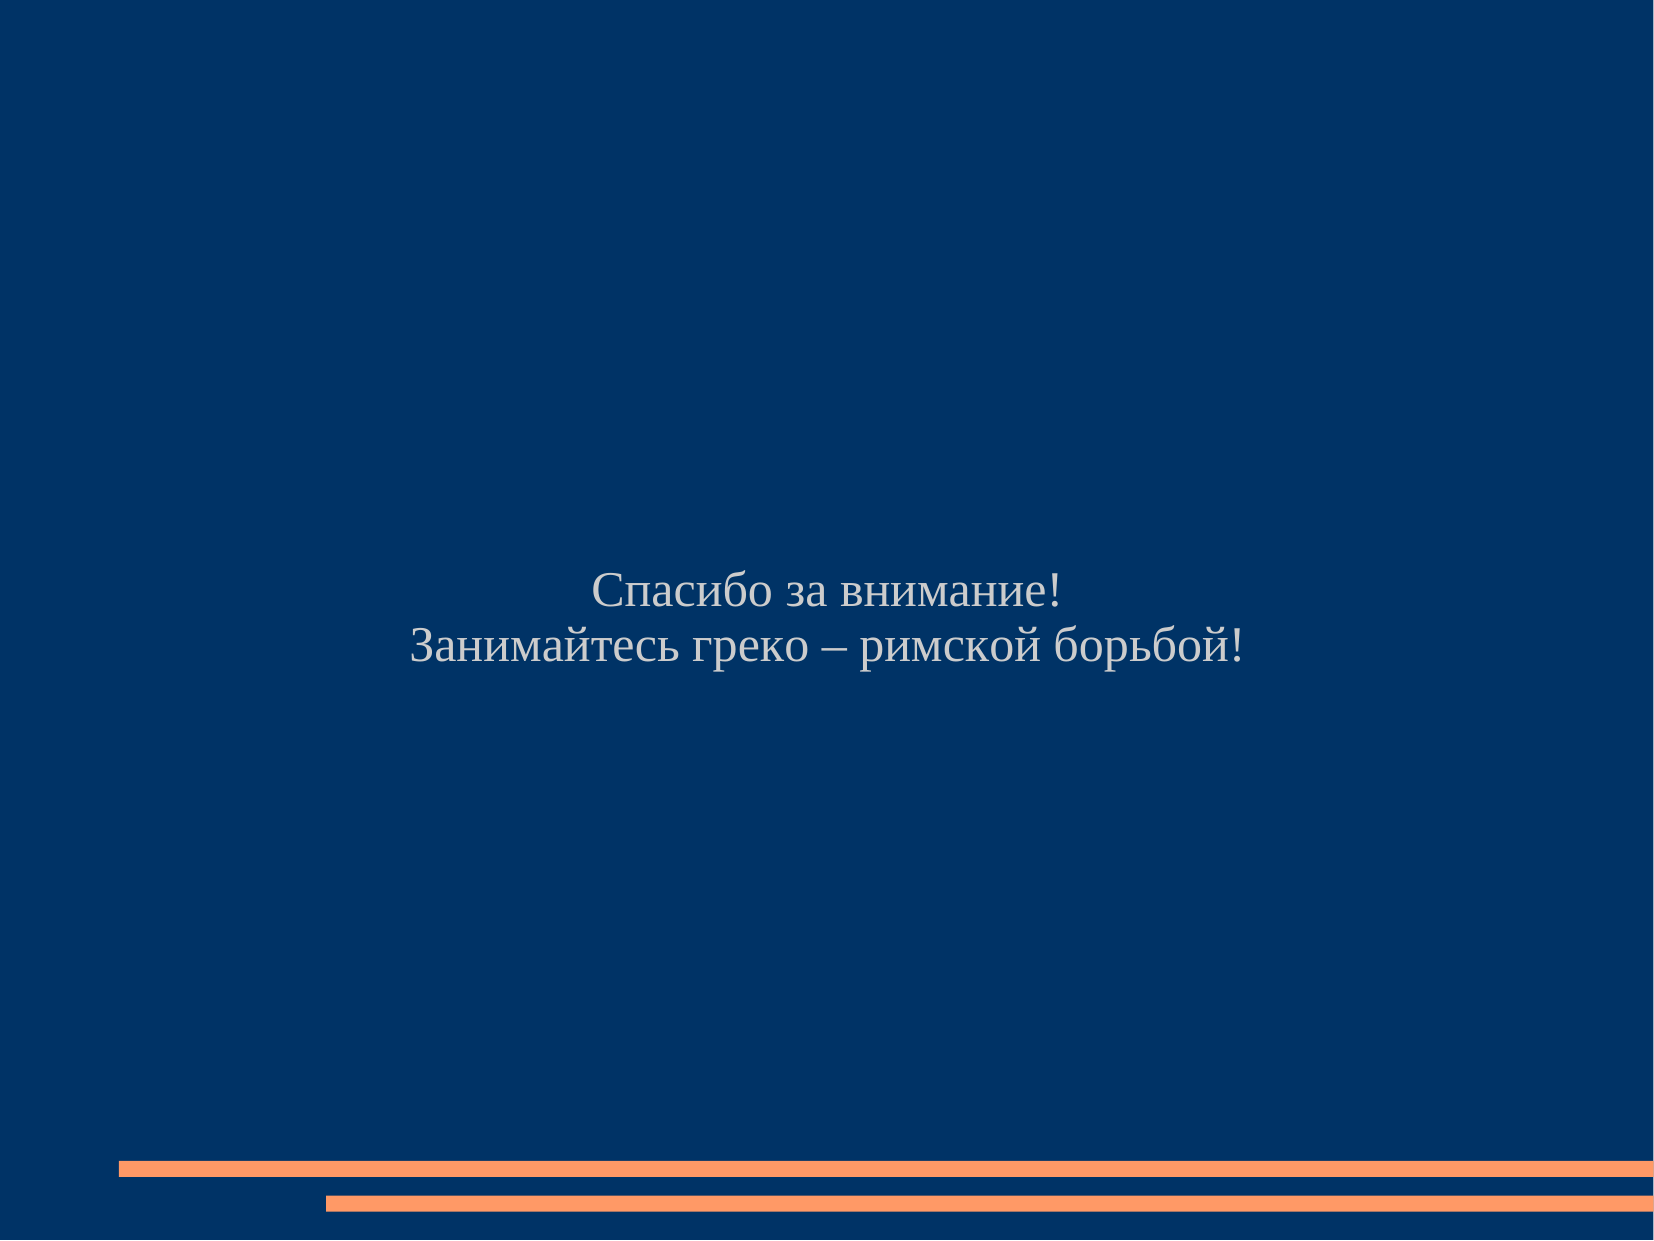

# Спасибо за внимание!
Занимайтесь греко – римской борьбой!